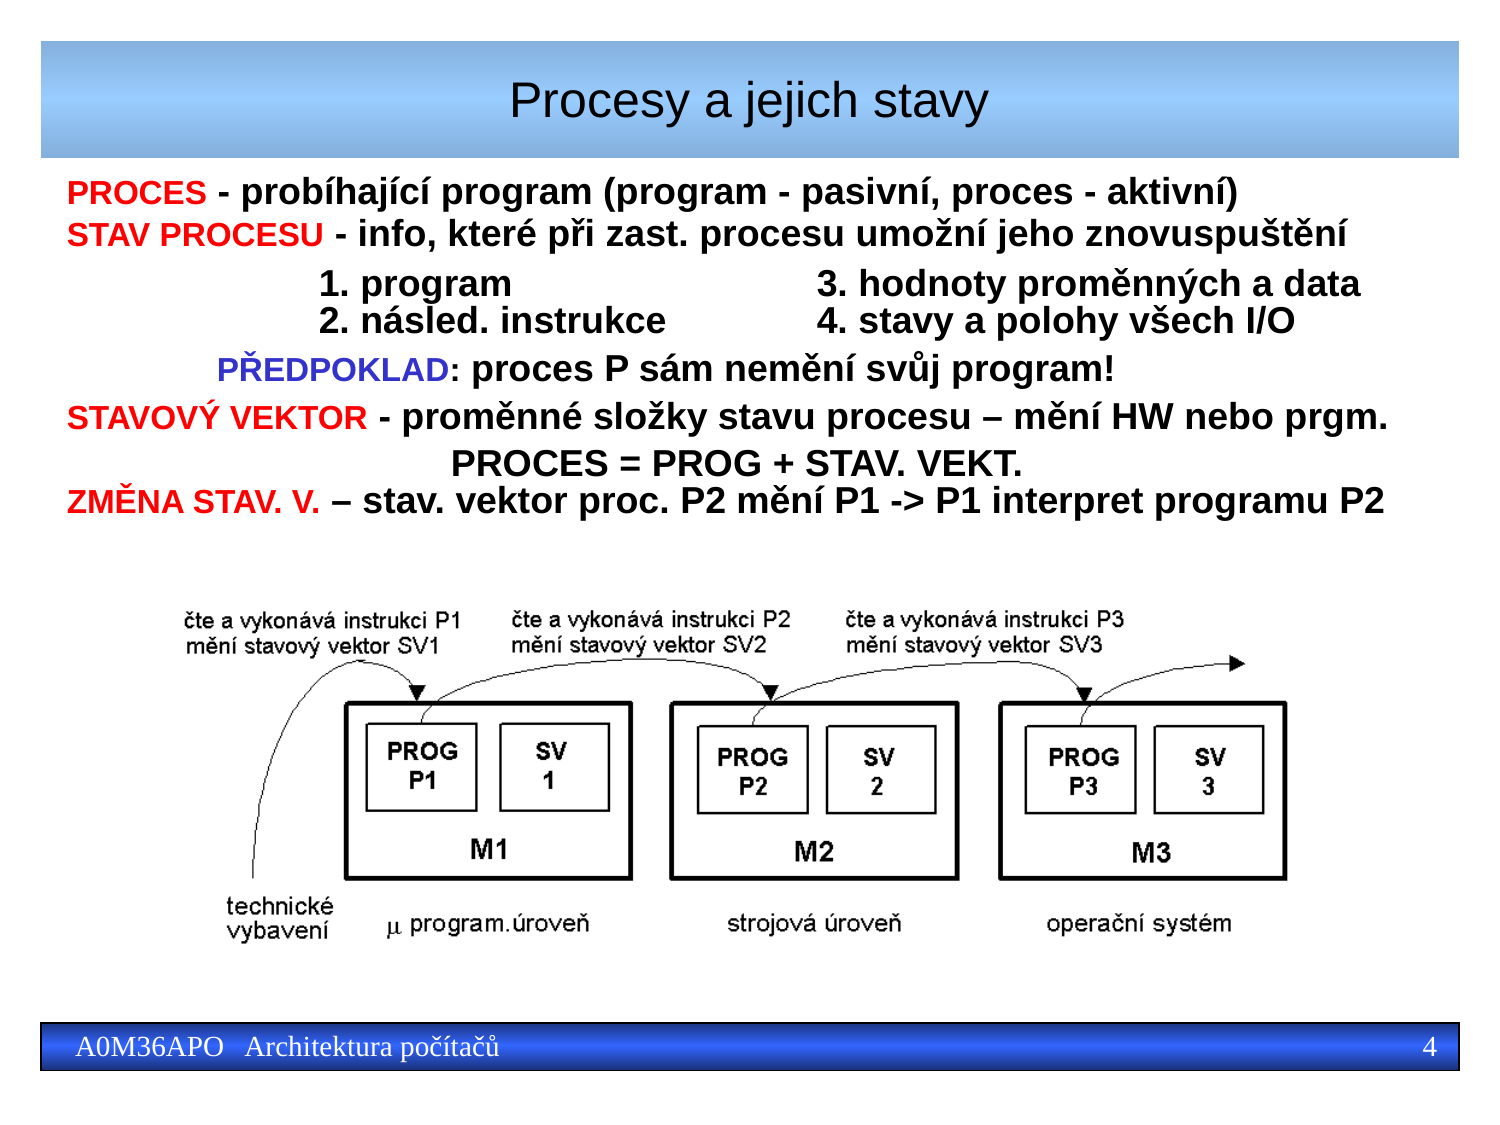

# Procesy a jejich stavy
PROCES - probíhající program (program - pasivní, proces - aktivní)
STAV PROCESU - info, které při zast. procesu umožní jeho znovuspuštění
 1. program	 	 	3. hodnoty proměnných a data
 2. násled. instrukce 	4. stavy a polohy všech I/O
	PŘEDPOKLAD: proces P sám nemění svůj program!
STAVOVÝ VEKTOR - proměnné složky stavu procesu – mění HW nebo prgm.
		 PROCES = PROG + STAV. VEKT.
ZMĚNA STAV. V. – stav. vektor proc. P2 mění P1 -> P1 interpret programu P2
A0M36APO Architektura počítačů
4